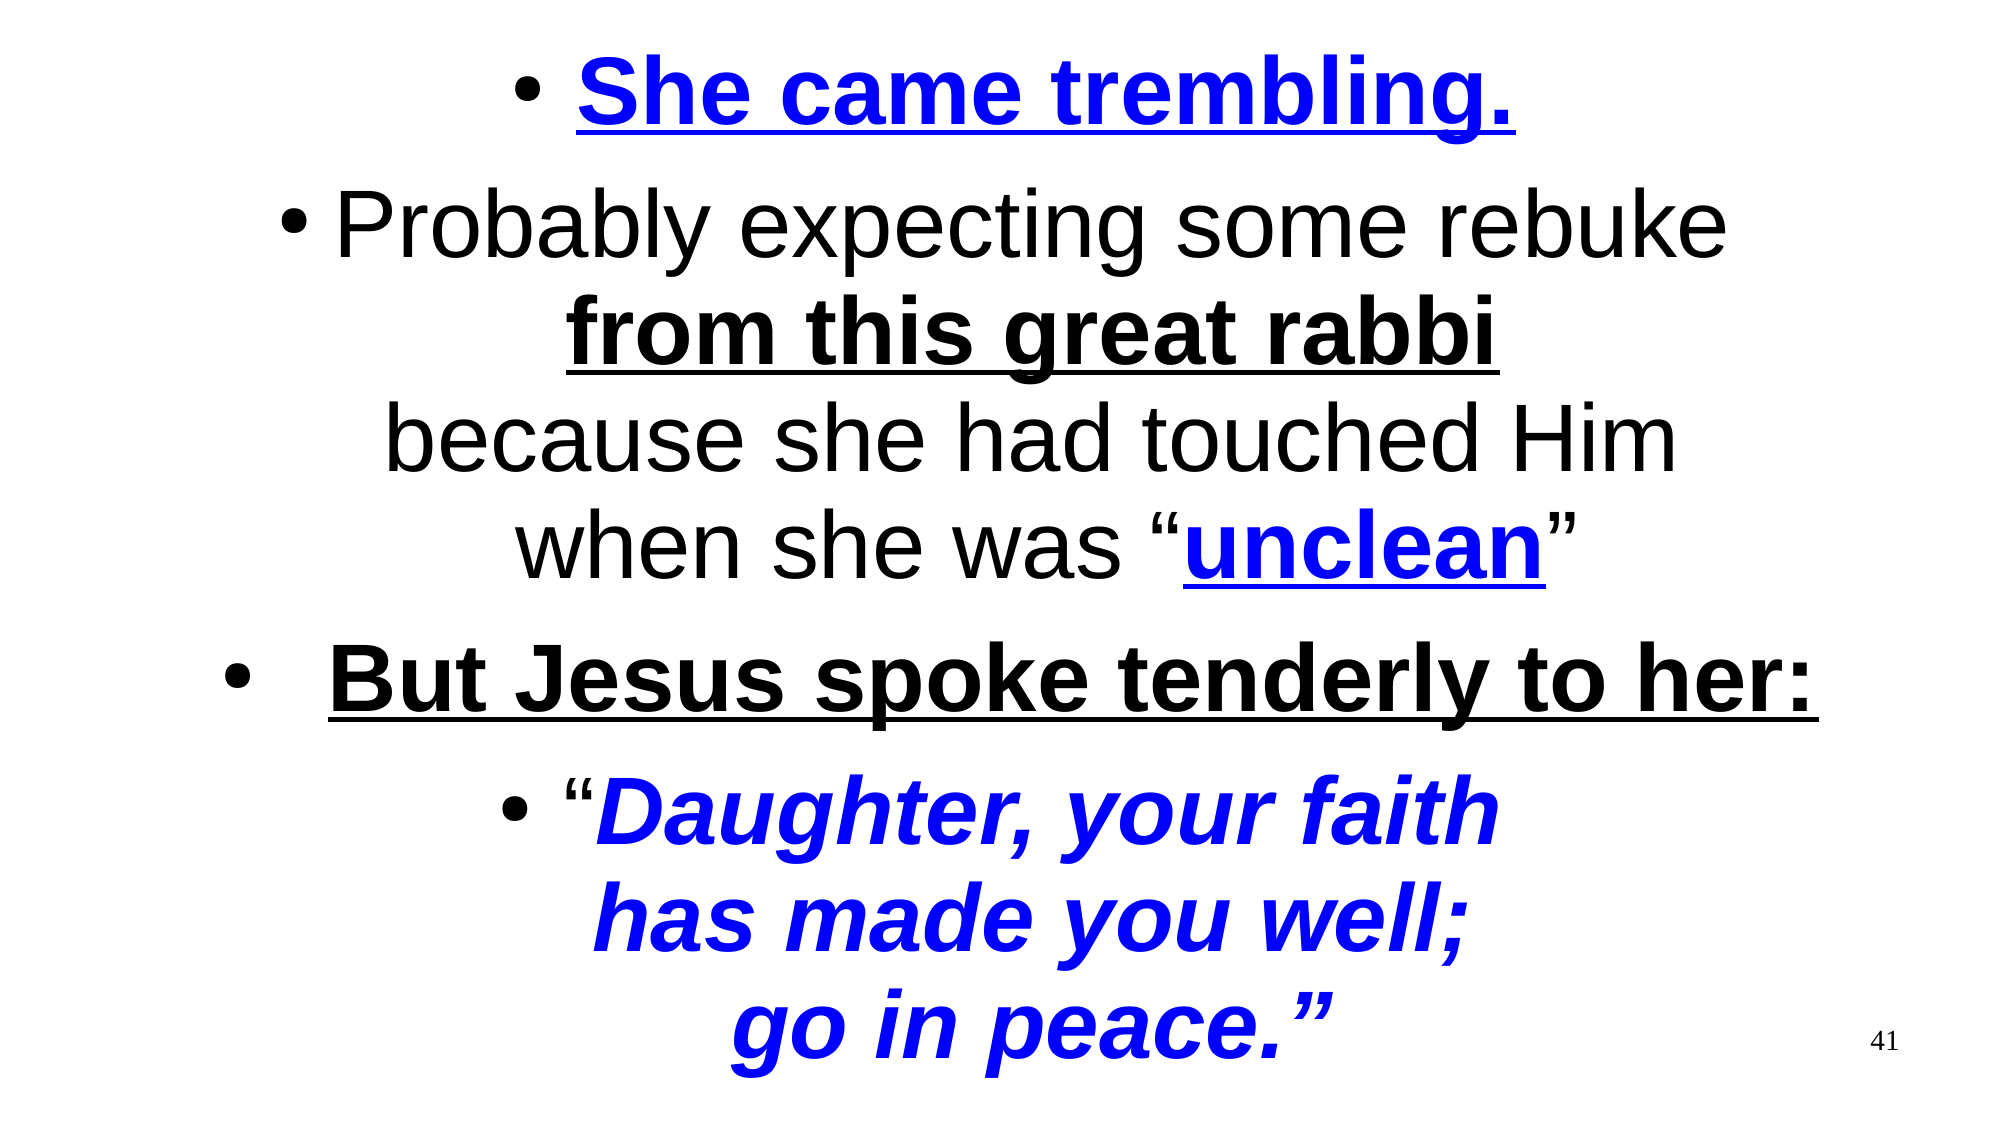

# She came trembling.
Probably expecting some rebuke
from this great rabbi
because she had touched Him
when she was “unclean”
 But Jesus spoke tenderly to her:
“Daughter, your faith
has made you well;
go in peace.”
41